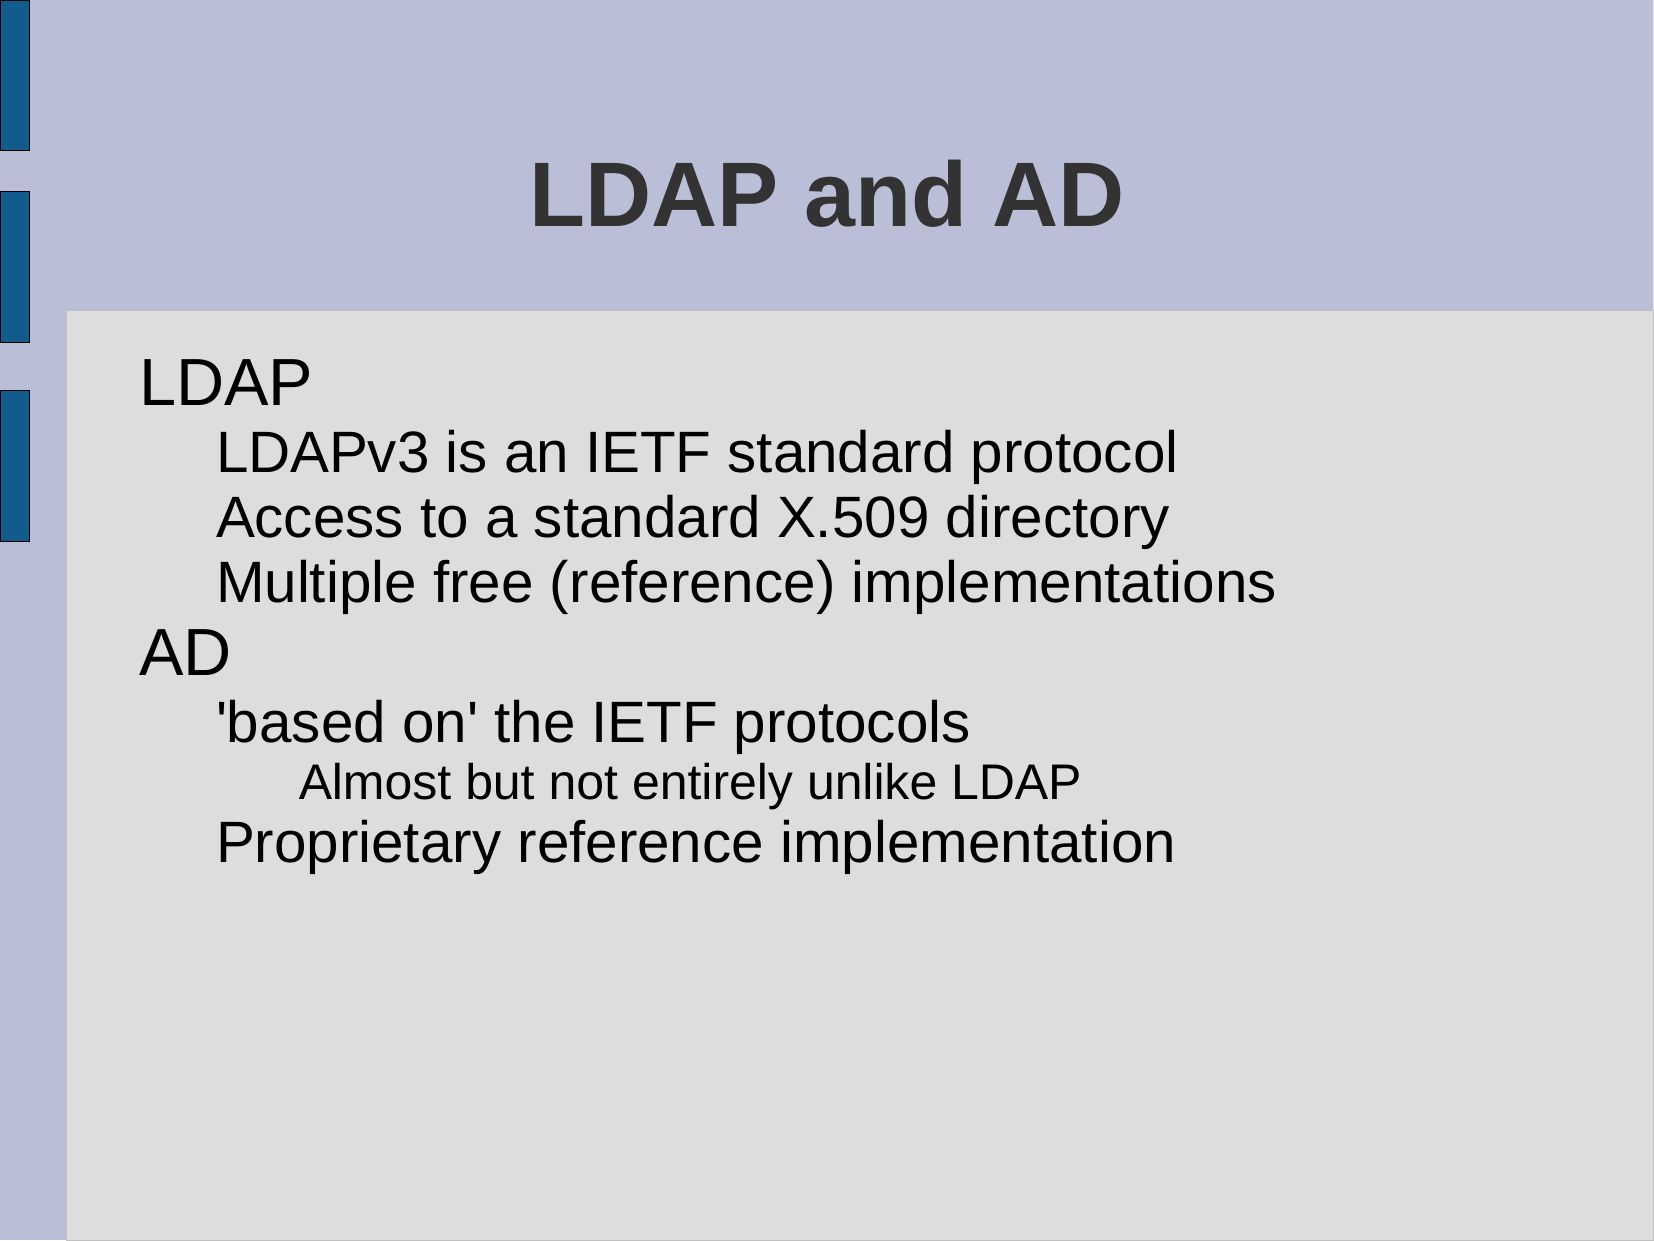

# LDAP and AD
LDAP
LDAPv3 is an IETF standard protocol
Access to a standard X.509 directory
Multiple free (reference) implementations
AD
'based on' the IETF protocols
Almost but not entirely unlike LDAP
Proprietary reference implementation